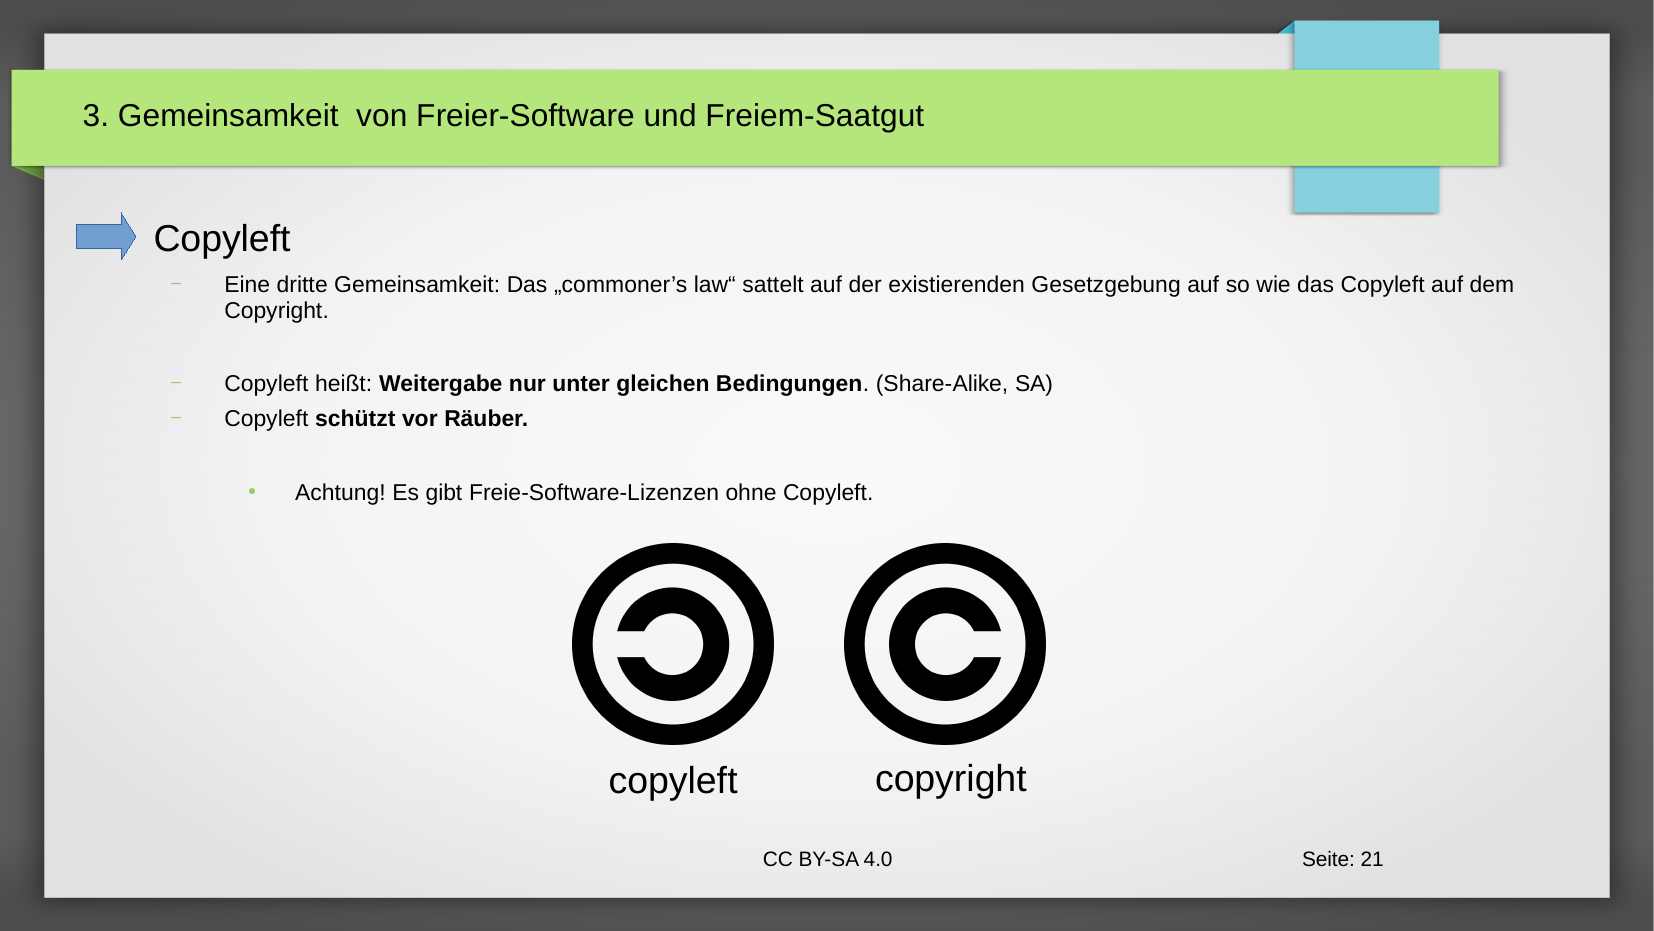

# 3. Gemeinsamkeit von Freier-Software und Freiem-Saatgut
Copyleft
Eine dritte Gemeinsamkeit: Das „commoner’s law“ sattelt auf der existierenden Gesetzgebung auf so wie das Copyleft auf dem Copyright.
Copyleft heißt: Weitergabe nur unter gleichen Bedingungen. (Share-Alike, SA)
Copyleft schützt vor Räuber.
Achtung! Es gibt Freie-Software-Lizenzen ohne Copyleft.
copyright
copyleft